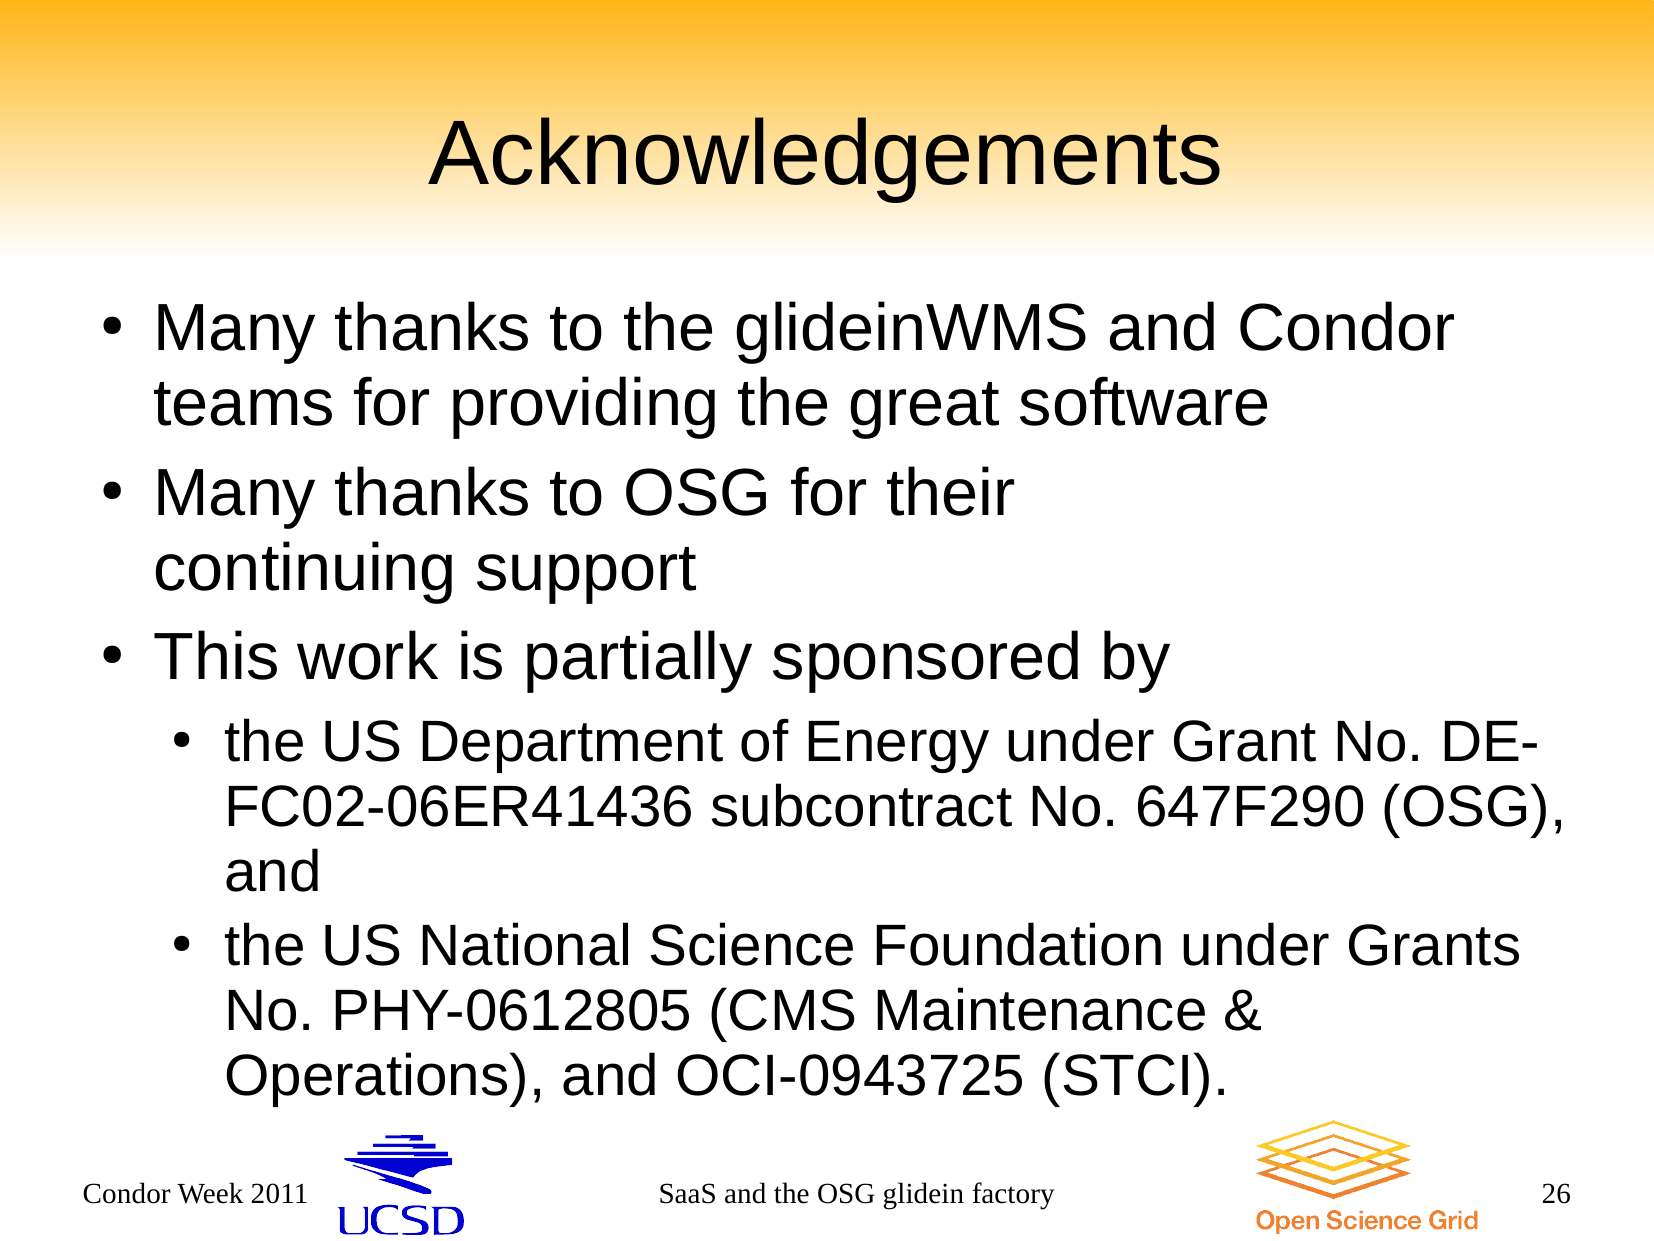

# Acknowledgements
Many thanks to the glideinWMS and Condor teams for providing the great software
Many thanks to OSG for their continuing support
This work is partially sponsored by
the US Department of Energy under Grant No. DE-FC02-06ER41436 subcontract No. 647F290 (OSG), and
the US National Science Foundation under Grants No. PHY-0612805 (CMS Maintenance & Operations), and OCI-0943725 (STCI).
Condor Week 2011
SaaS and the OSG glidein factory
26